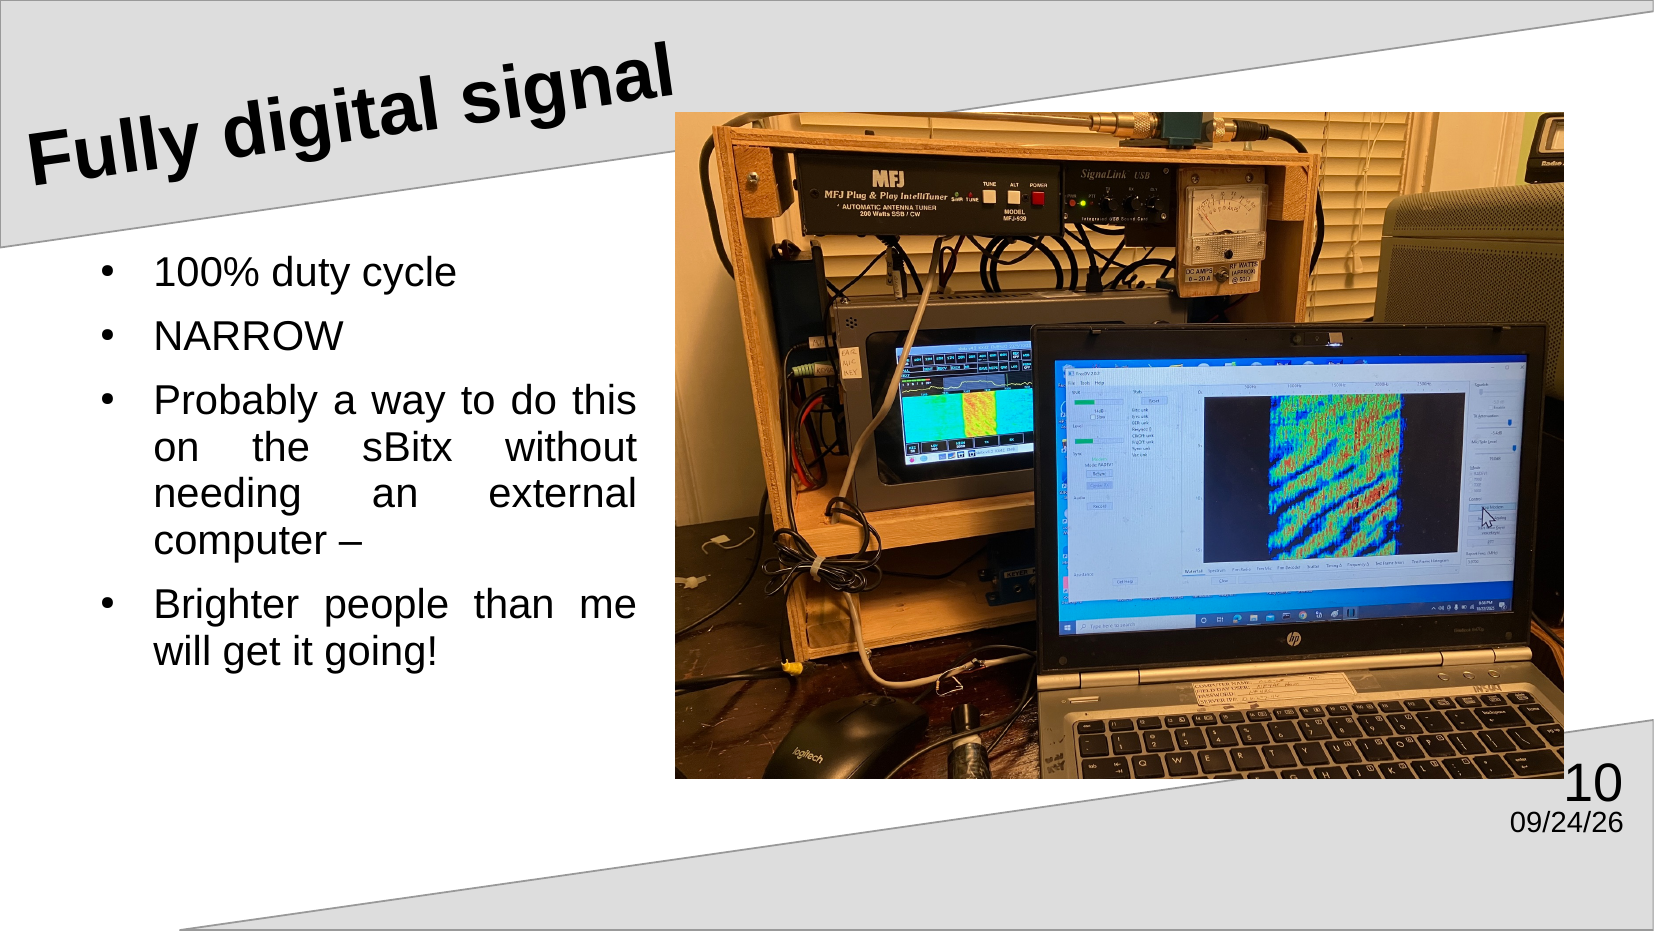

# Fully digital signal
100% duty cycle
NARROW
Probably a way to do this on the sBitx without needing an external computer –
Brighter people than me will get it going!
10